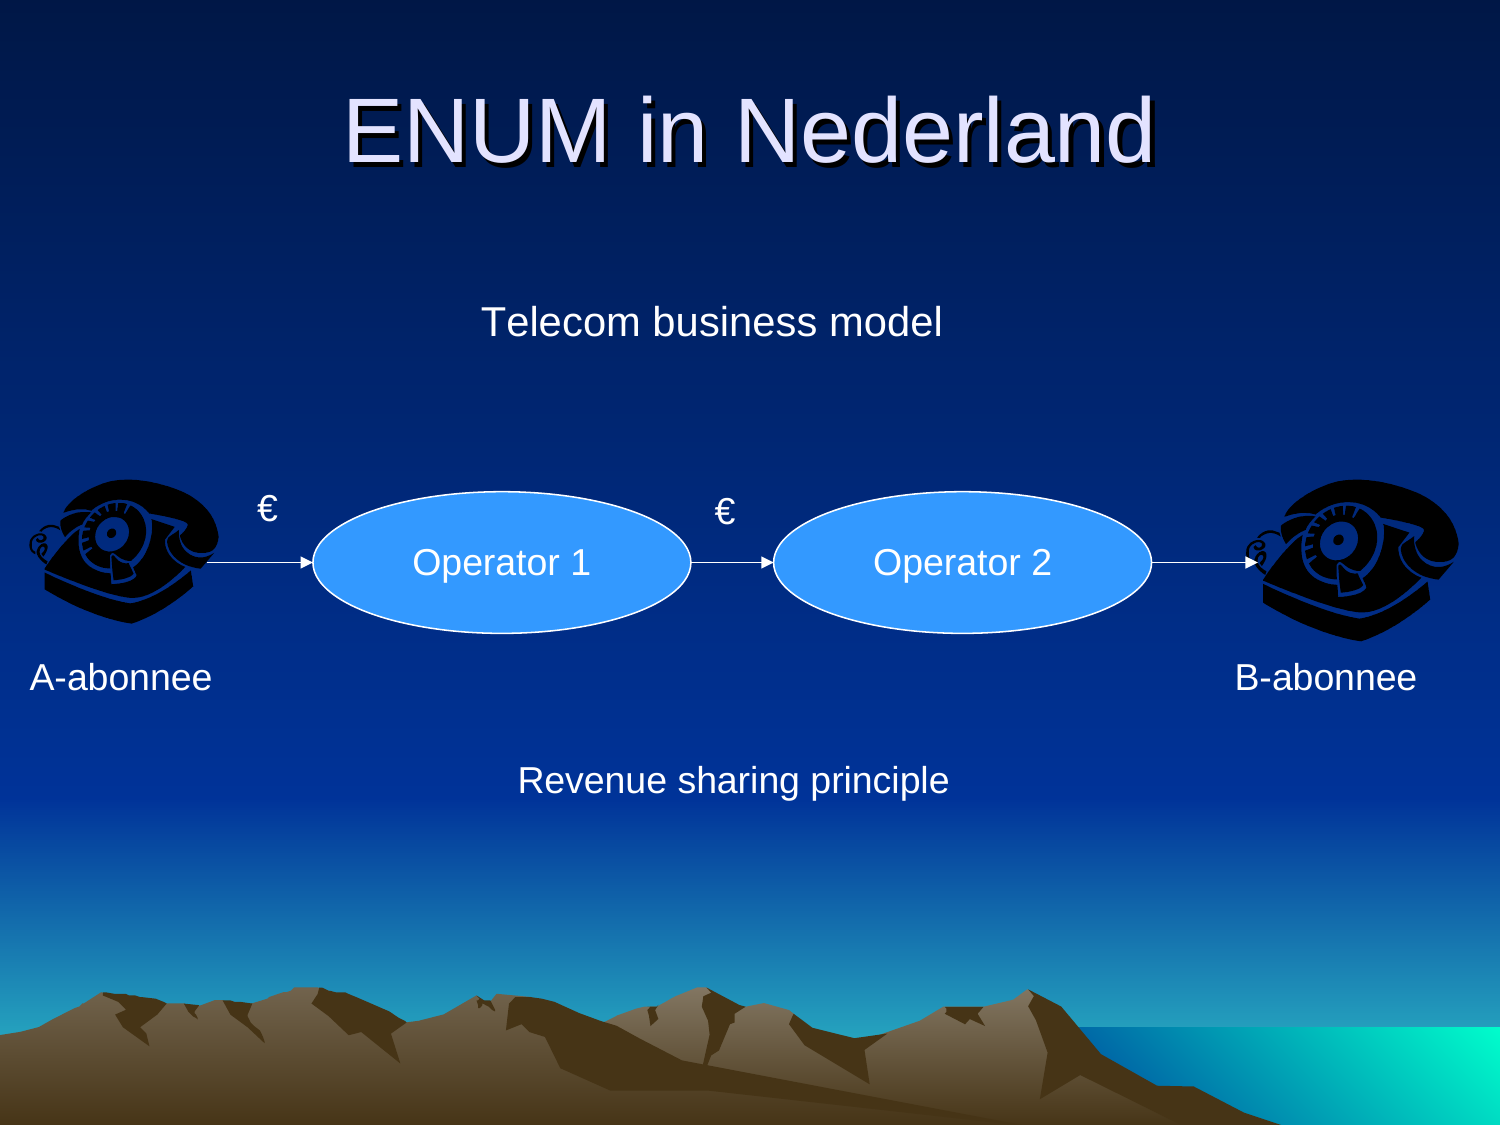

# ENUM in Nederland
Telecom business model
€
€
Operator 1
Operator 2
A-abonnee
B-abonnee
Revenue sharing principle